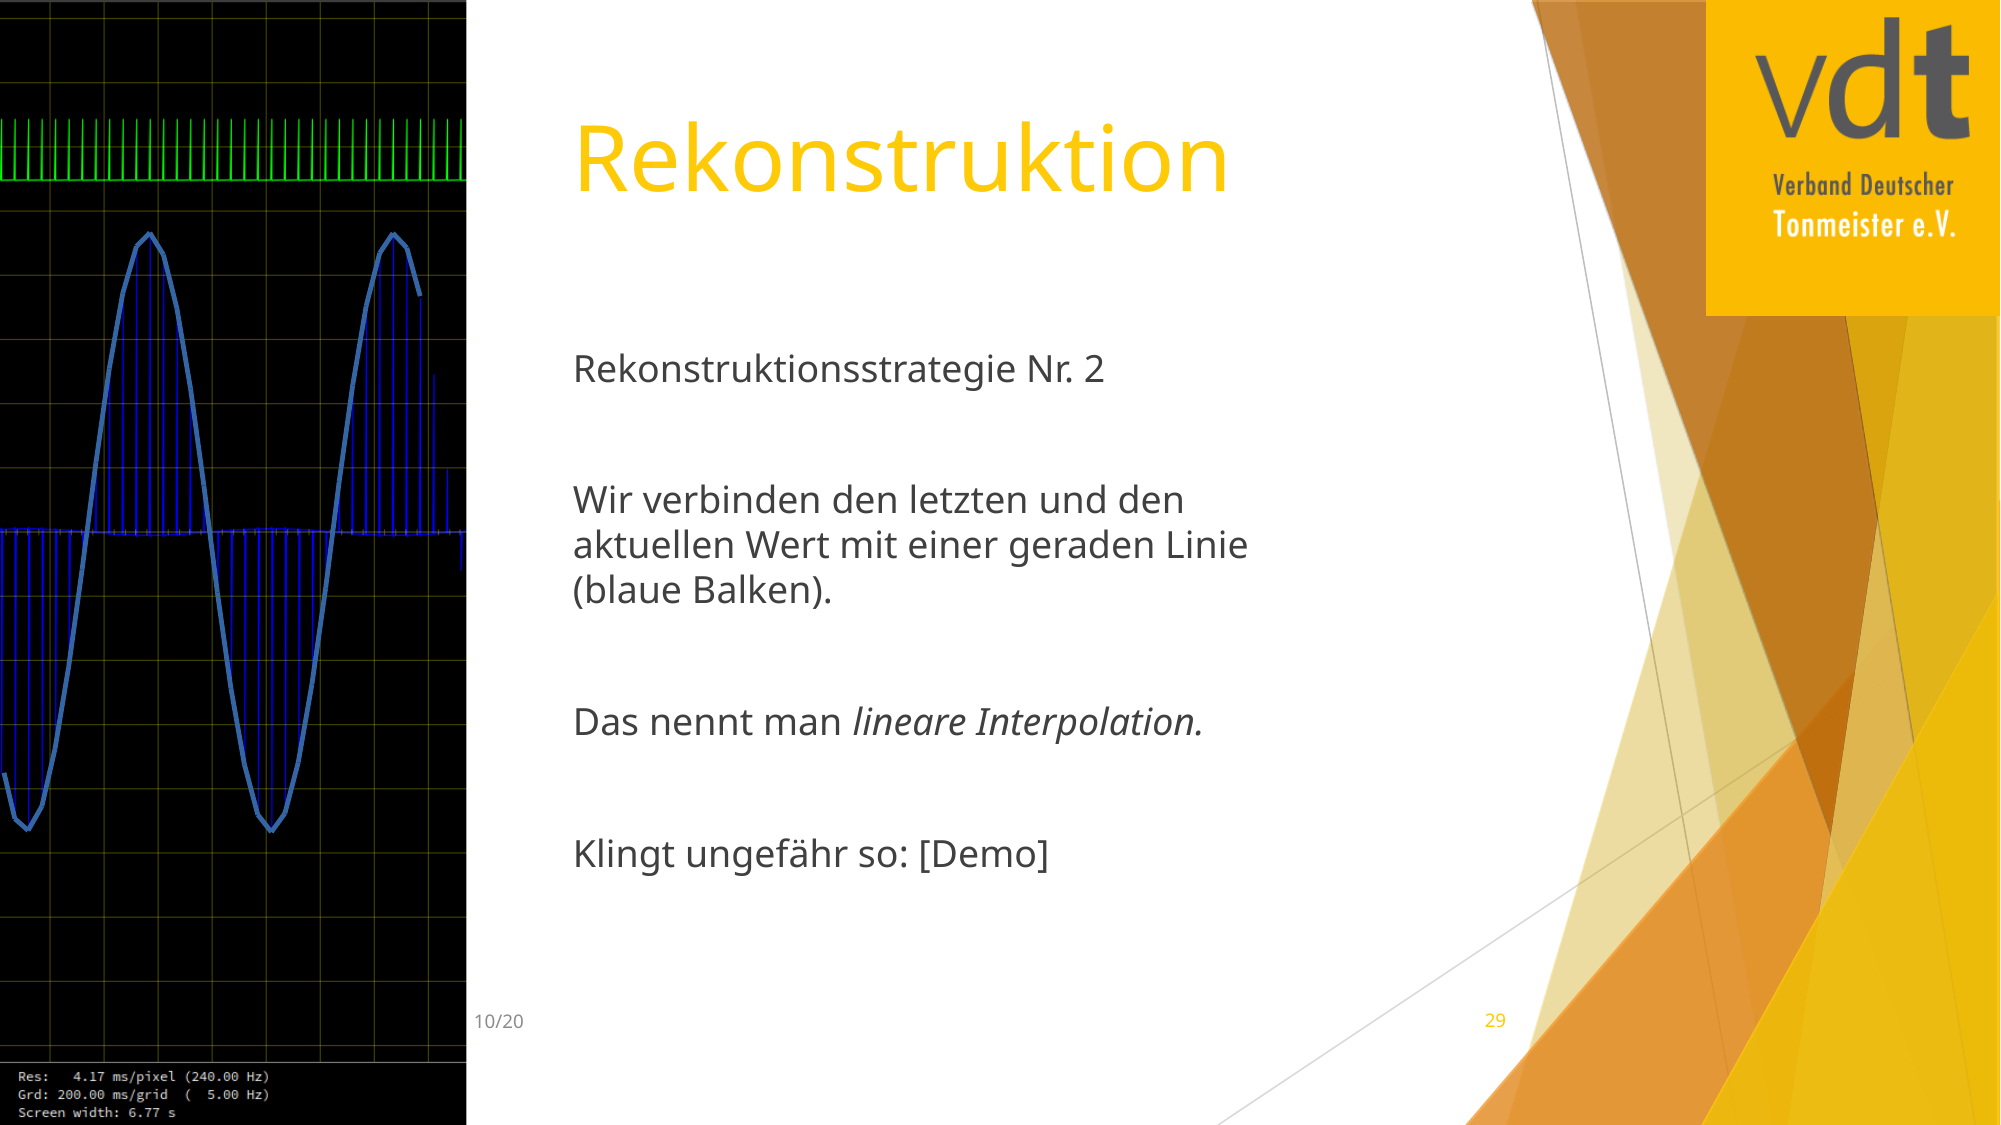

Rekonstruktion
# Rekonstruktionsstrategie Nr. 2
Wir verbinden den letzten und den aktuellen Wert mit einer geraden Linie (blaue Balken).
Das nennt man lineare Interpolation.
Klingt ungefähr so: [Demo]
Jörn Nettingsmeier | Tonmeister, VDT | 10/20